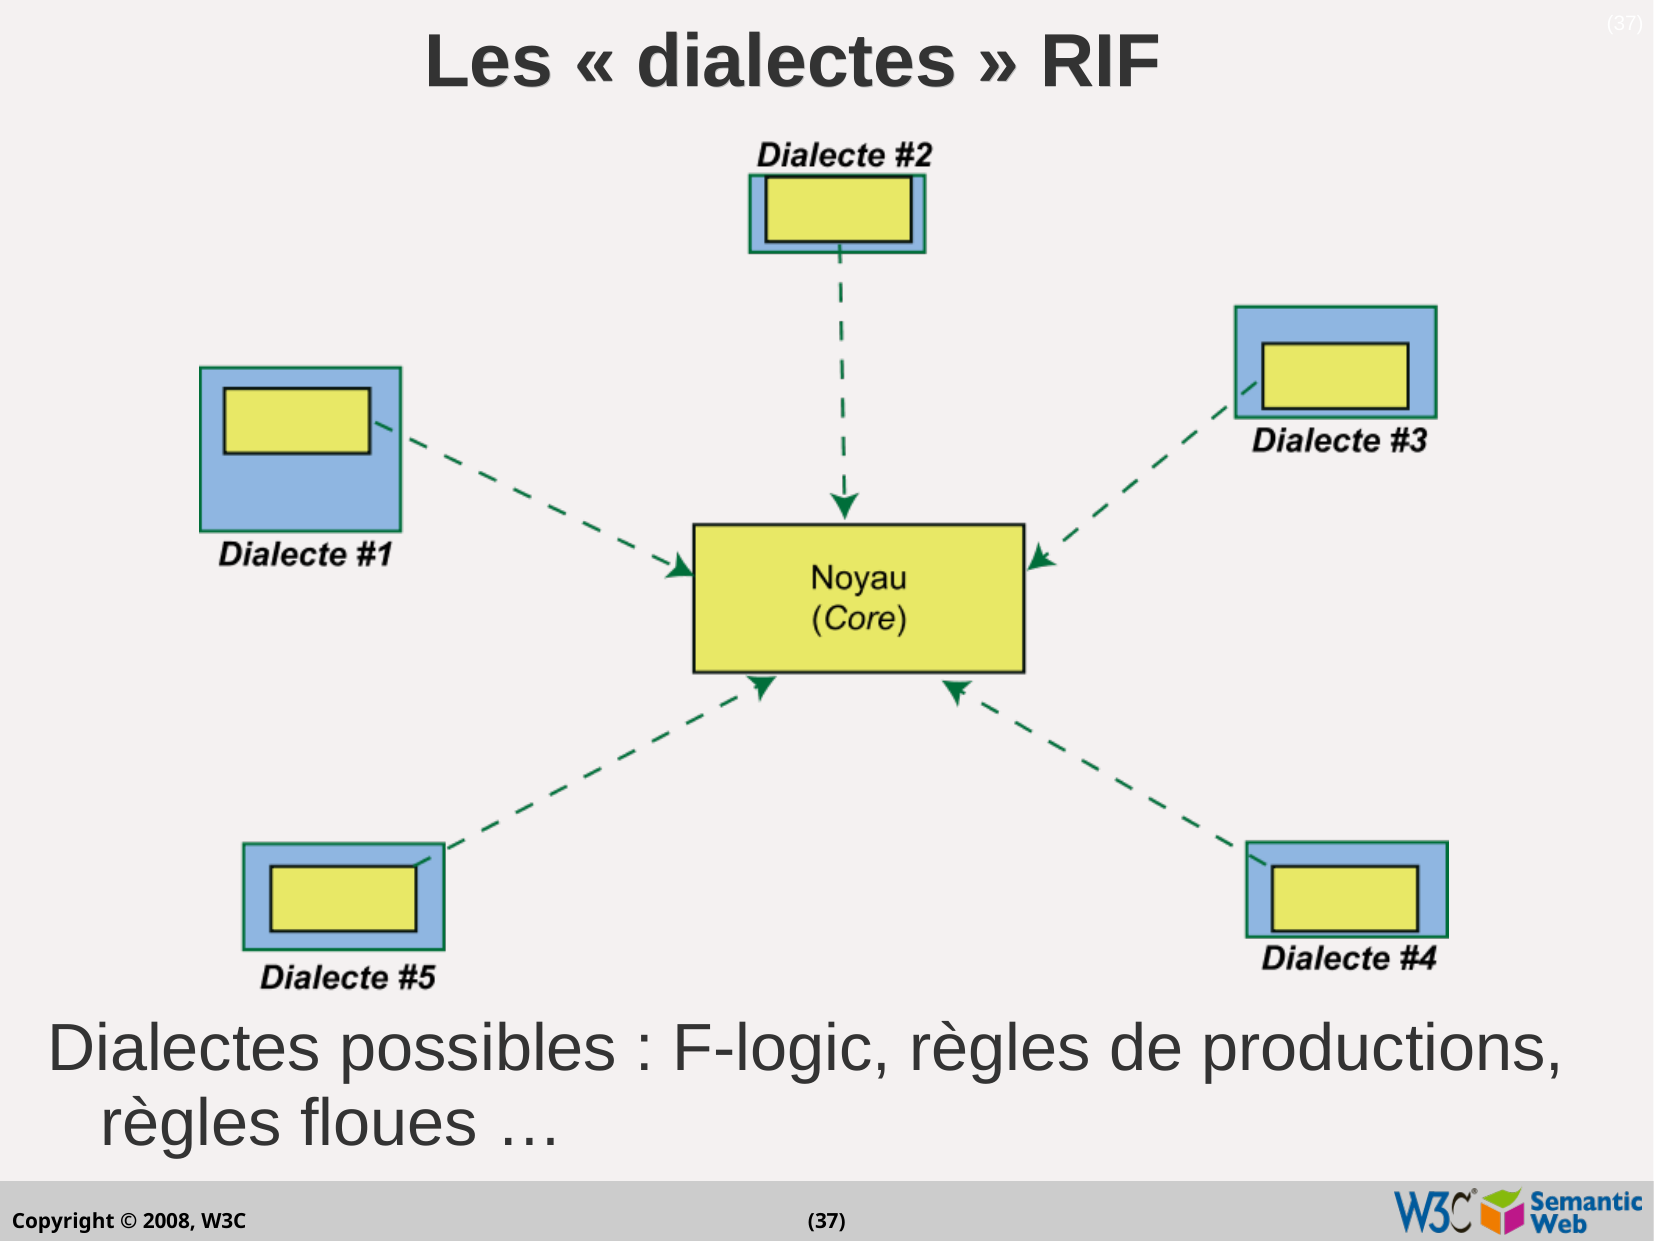

# Les « dialectes » RIF
Dialectes possibles : F-logic, règles de productions, règles floues …